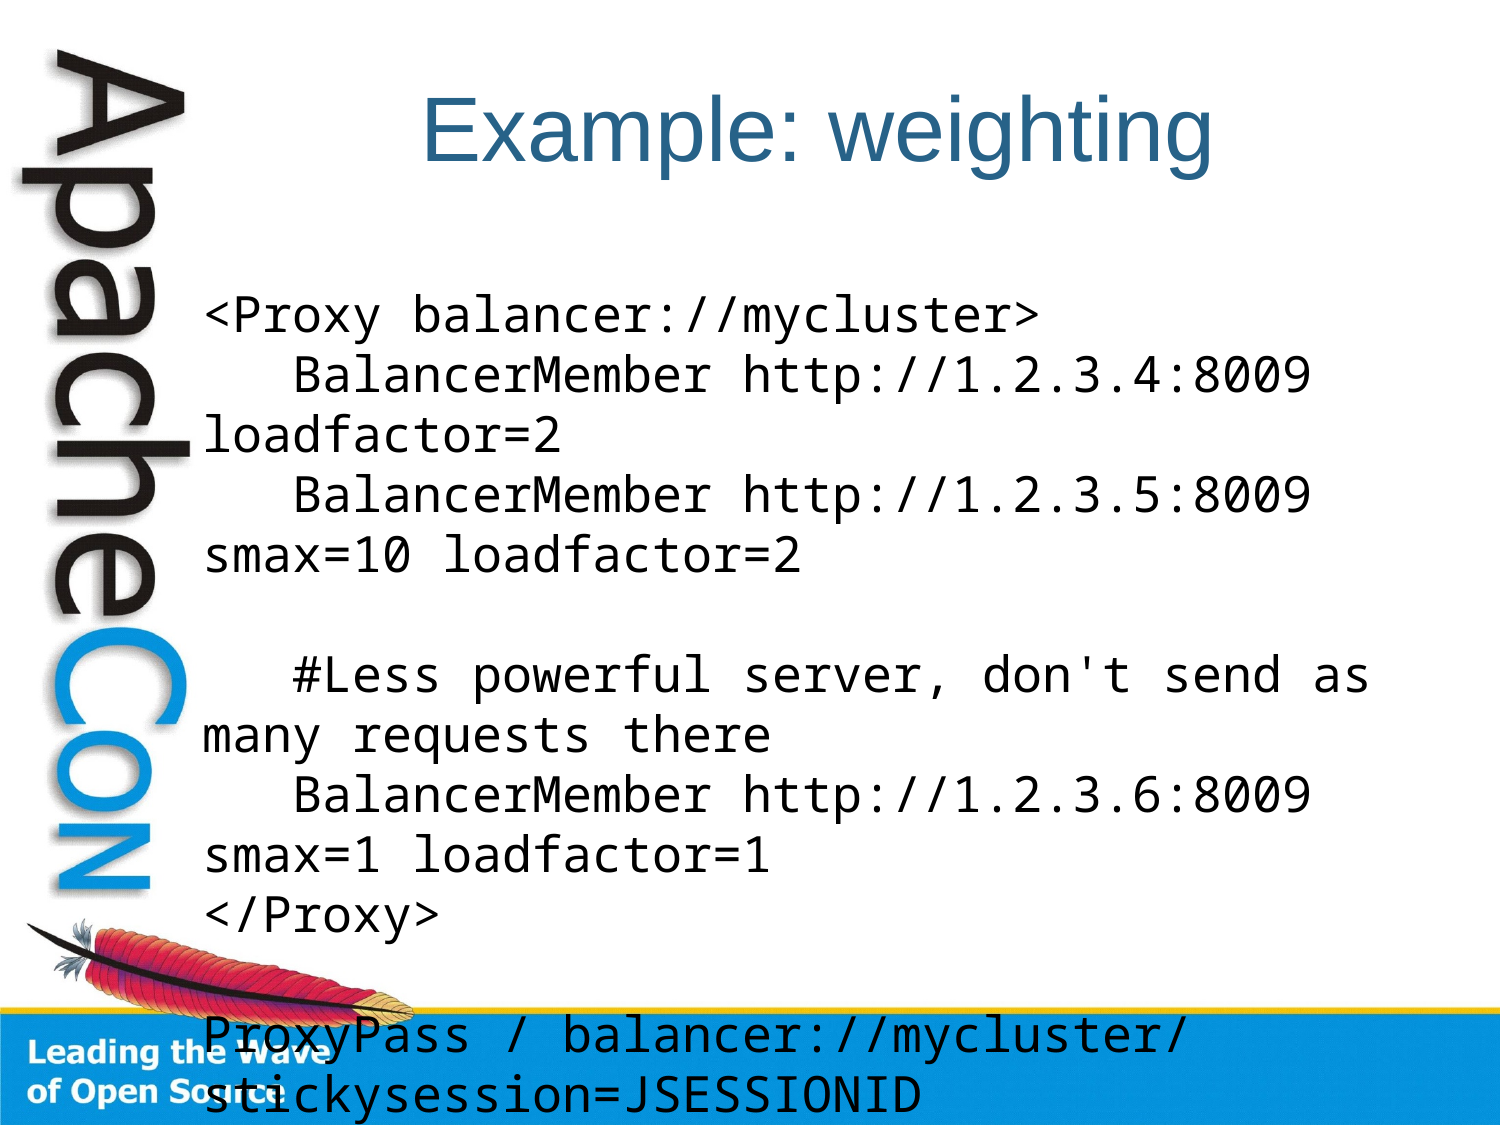

# Example: weighting
<Proxy balancer://mycluster>
 BalancerMember http://1.2.3.4:8009 loadfactor=2
 BalancerMember http://1.2.3.5:8009 smax=10 loadfactor=2
 #Less powerful server, don't send as many requests there
 BalancerMember http://1.2.3.6:8009 smax=1 loadfactor=1
</Proxy>
ProxyPass / balancer://mycluster/ stickysession=JSESSIONID